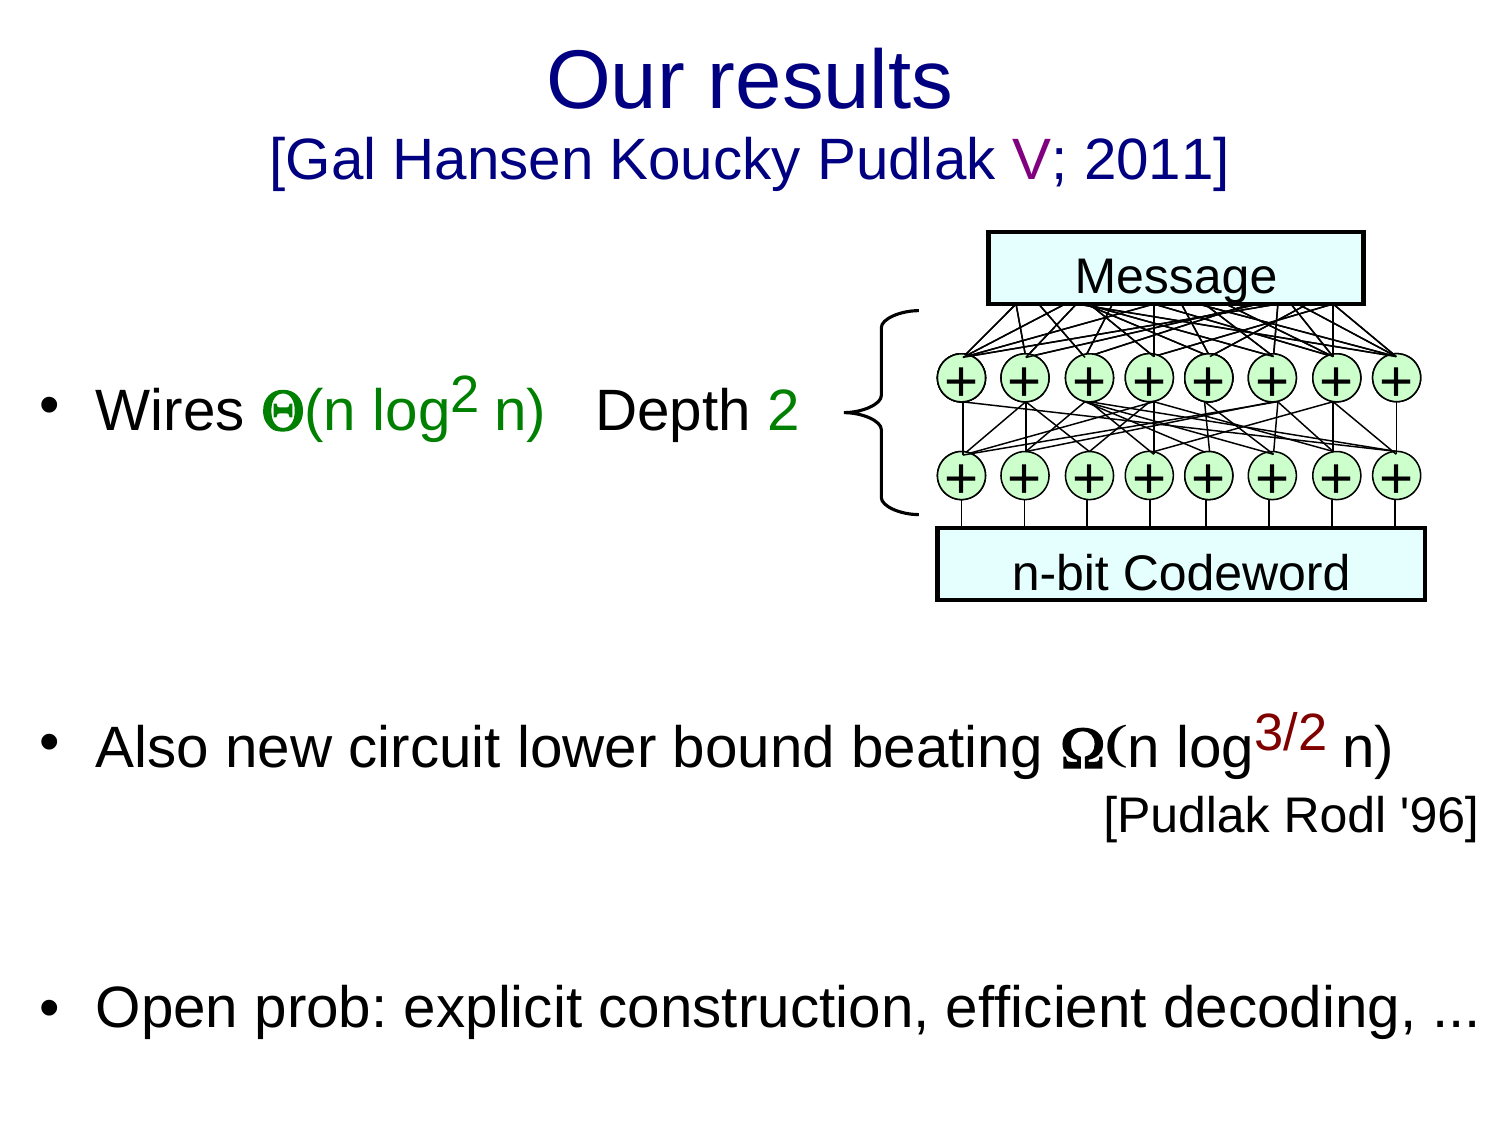

# Our results [Gal Hansen Koucky Pudlak V; 2011]
Wires Q(n log2 n) Depth 2
Also new circuit lower bound beating (n log3/2 n)
 [Pudlak Rodl '96]
Open prob: explicit construction, efficient decoding, ...
Message
+
+
+
+
+
+
+
+
+
+
+
+
+
+
+
+
+
+
+
+
+
+
+
+
+
+
+
+
+
+
n-bit Codeword